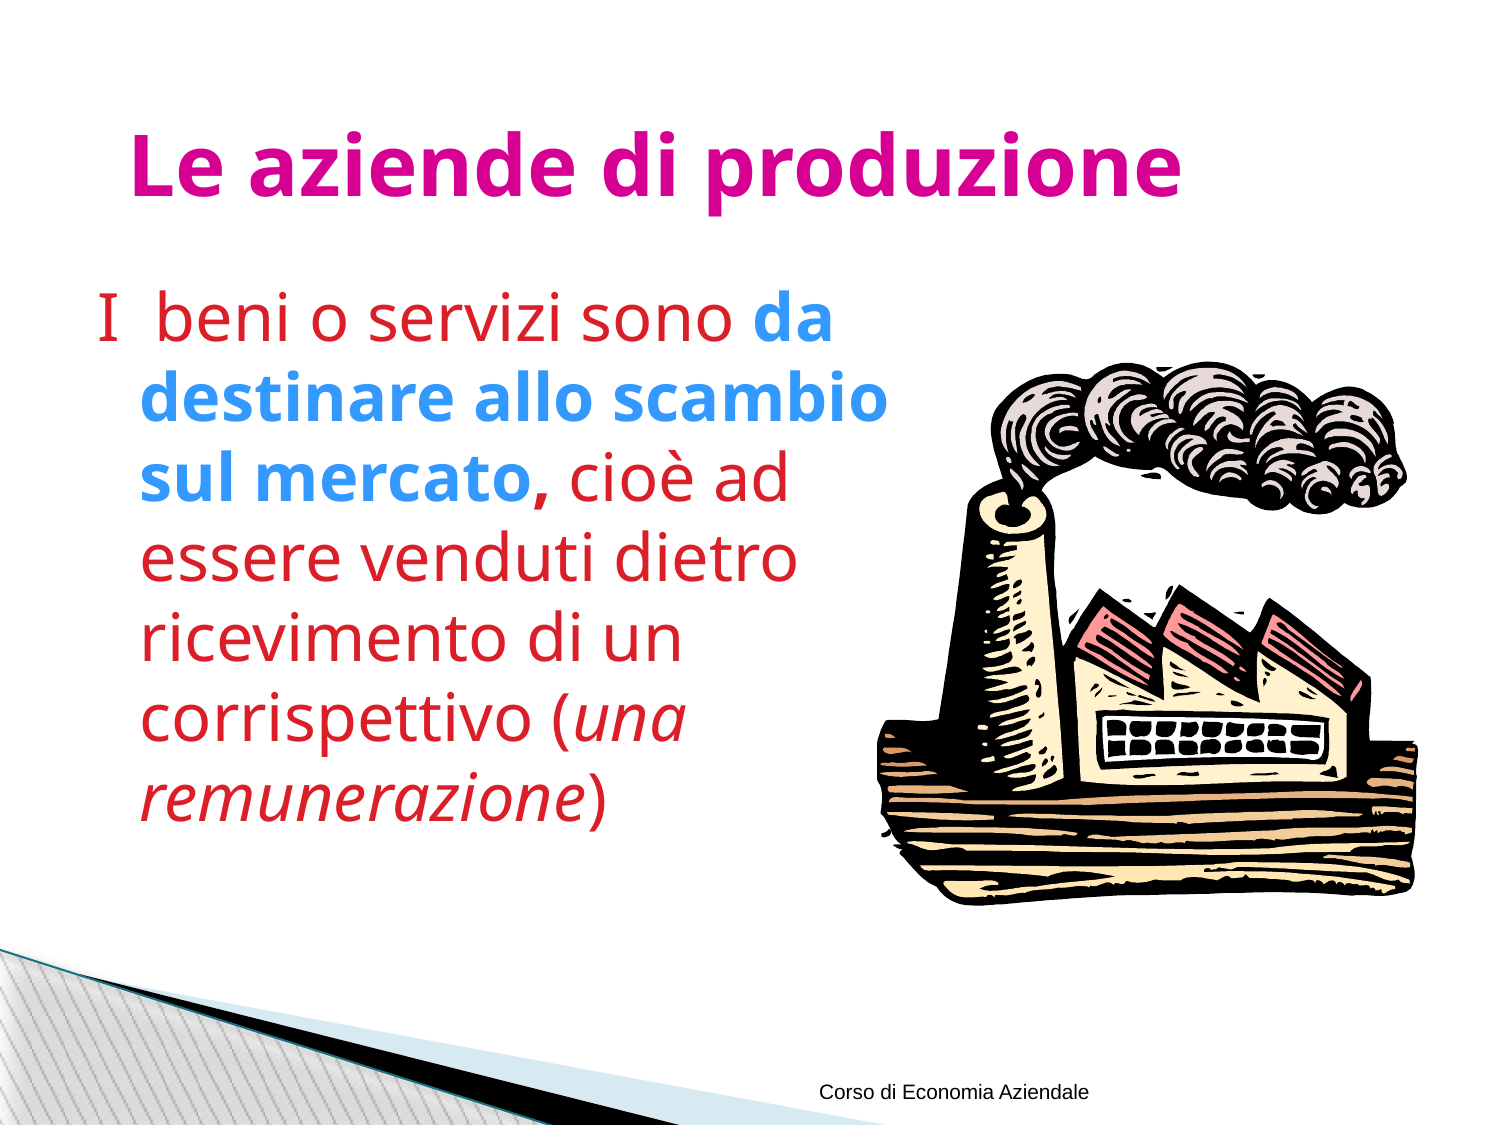

# Le aziende di produzione
I beni o servizi sono da destinare allo scambio sul mercato, cioè ad essere venduti dietro ricevimento di un corrispettivo (una remunerazione)
Corso di Economia Aziendale